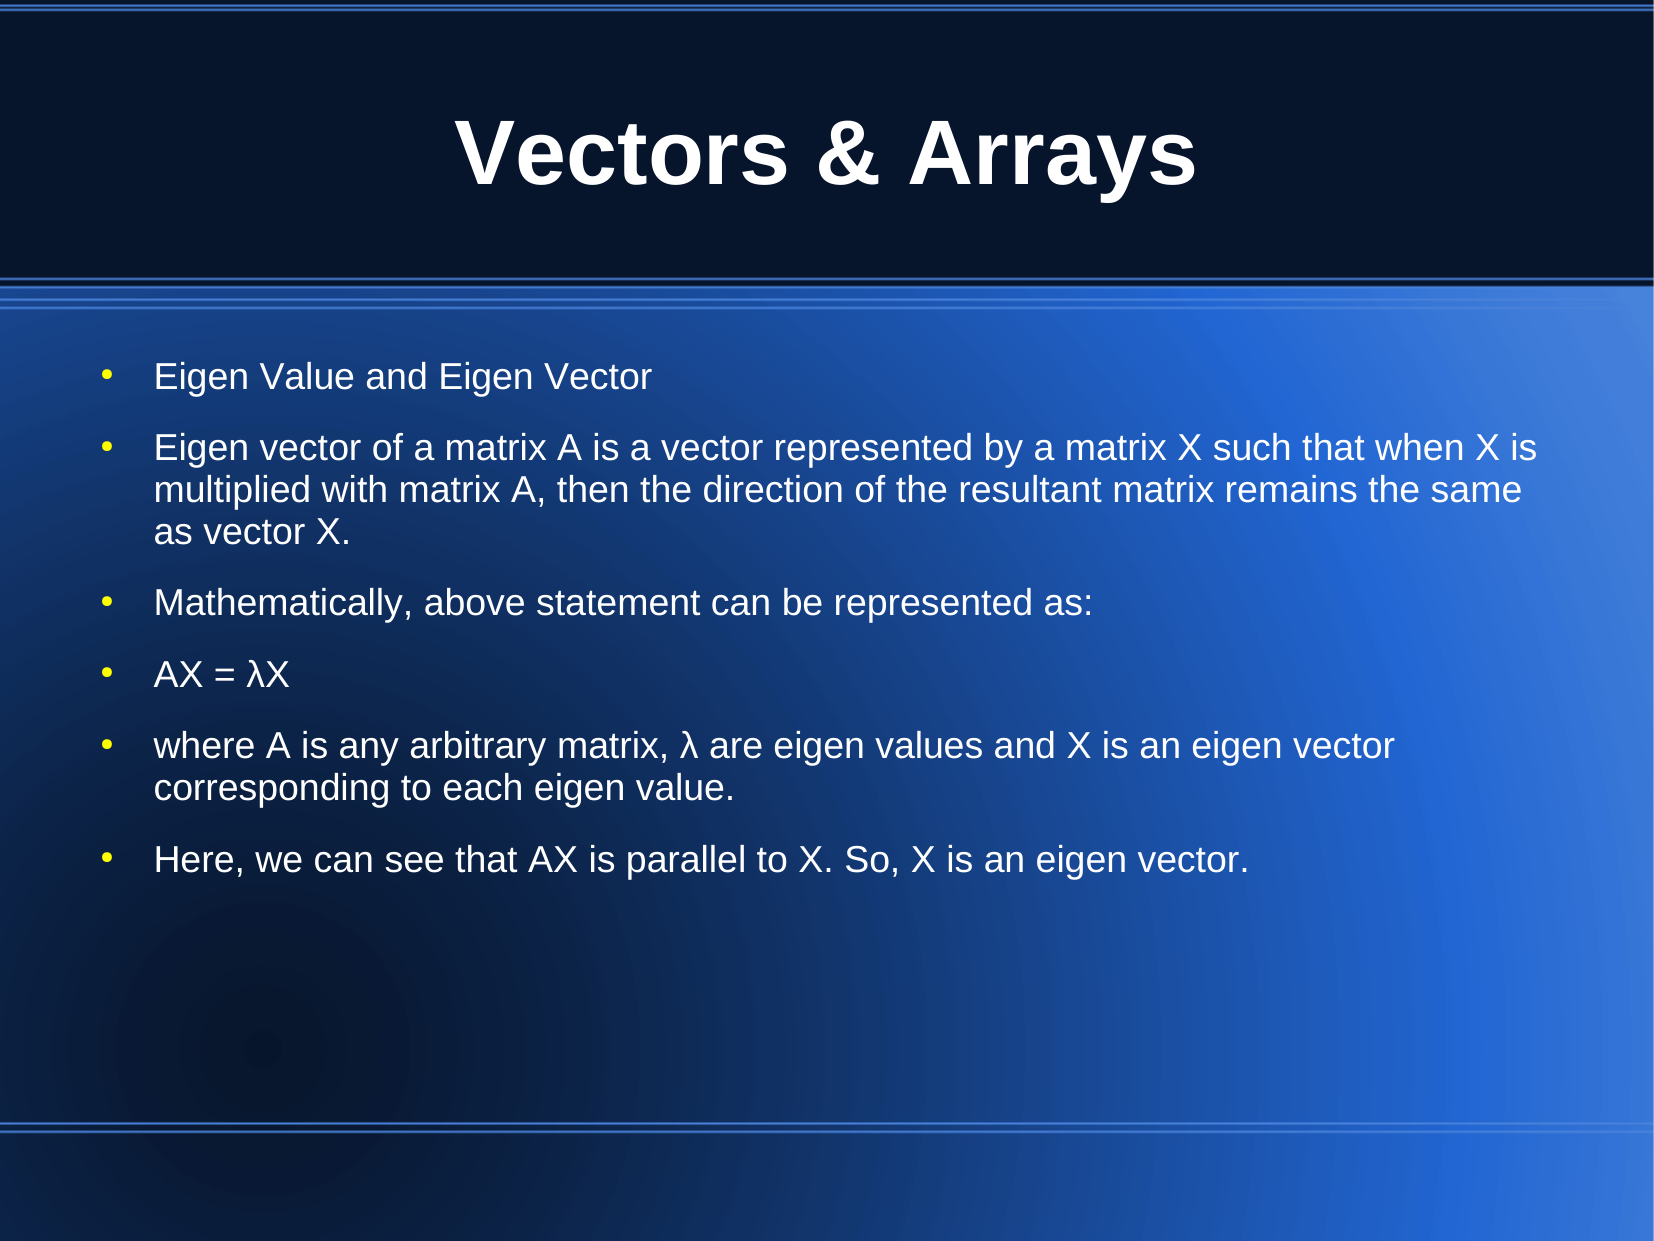

# Vectors & Arrays
Eigen Value and Eigen Vector
Eigen vector of a matrix A is a vector represented by a matrix X such that when X is multiplied with matrix A, then the direction of the resultant matrix remains the same as vector X.
Mathematically, above statement can be represented as:
AX = λX
where A is any arbitrary matrix, λ are eigen values and X is an eigen vector corresponding to each eigen value.
Here, we can see that AX is parallel to X. So, X is an eigen vector.